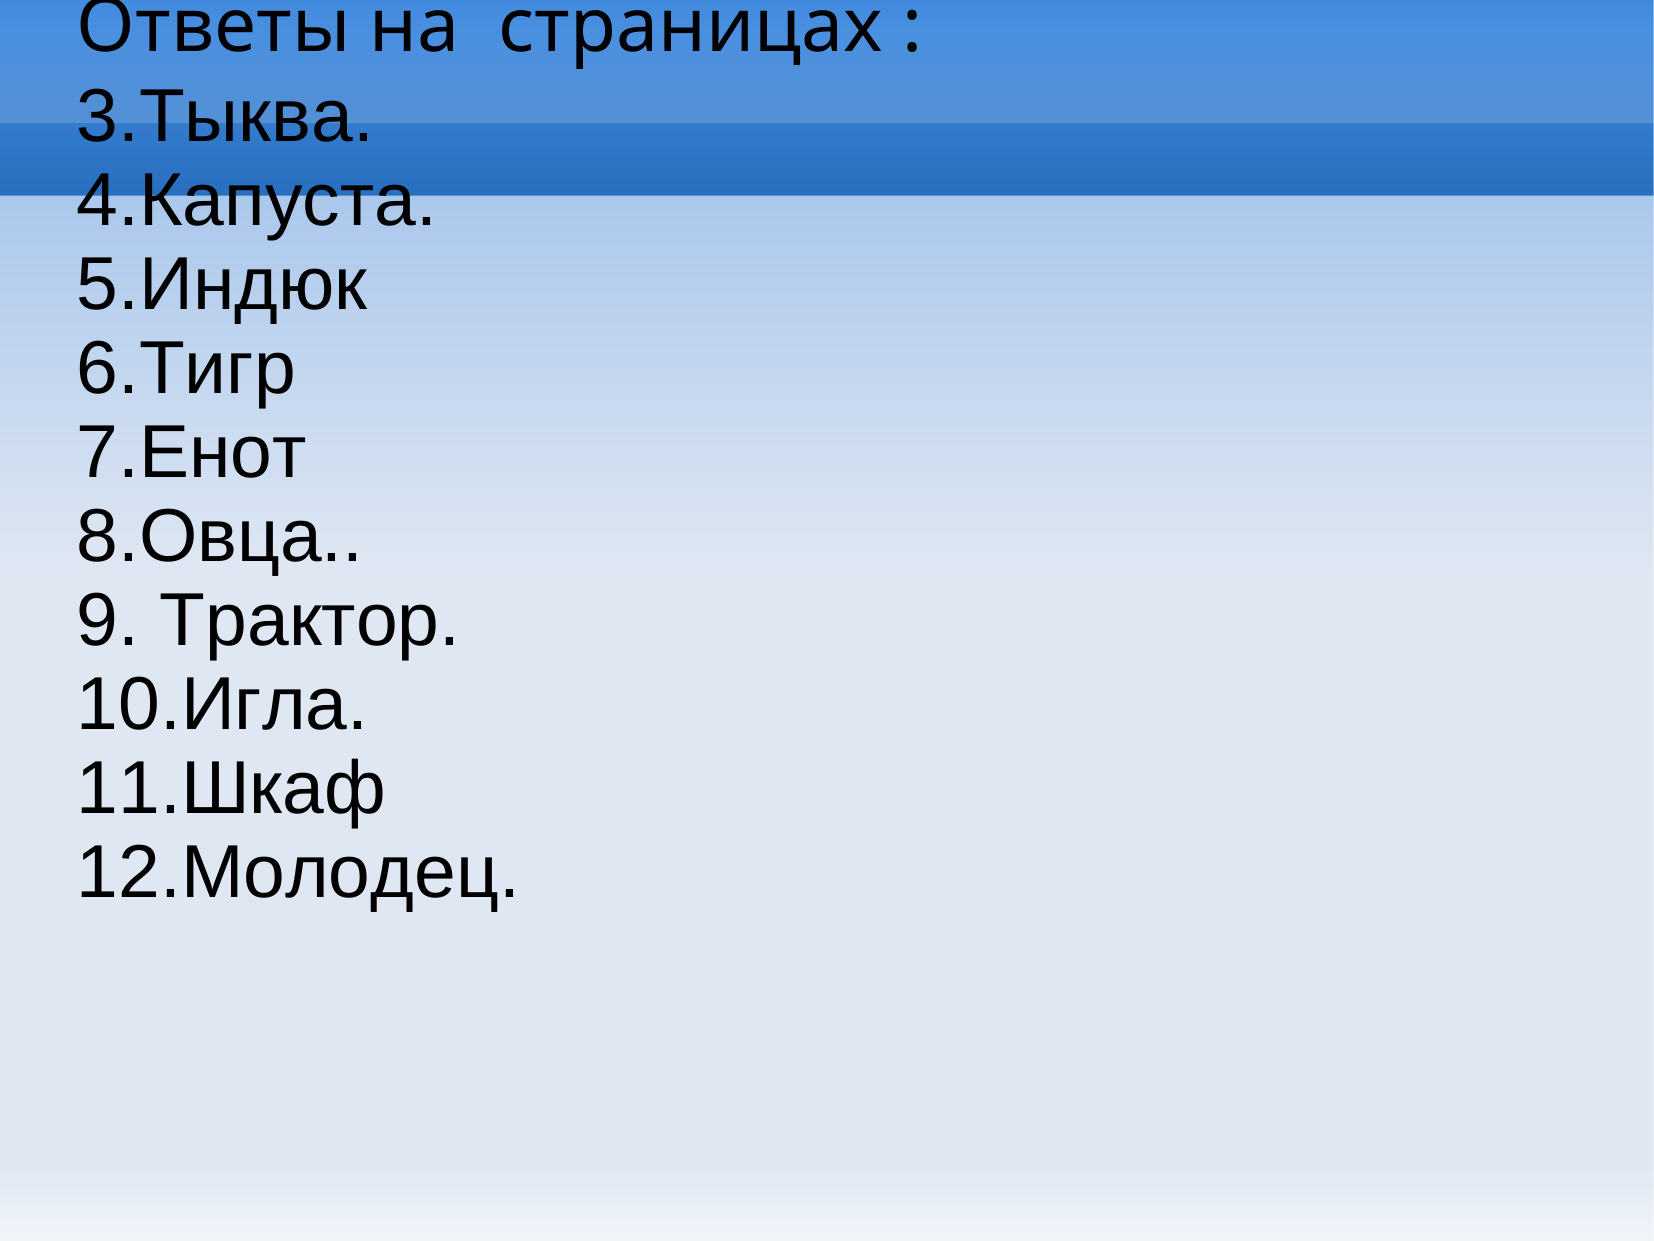

# Ответы на страницах :
3.Тыква.
4.Капуста.
5.Индюк
6.Тигр
7.Енот
8.Овца..
9. Трактор.
10.Игла.
11.Шкаф
12.Молодец.